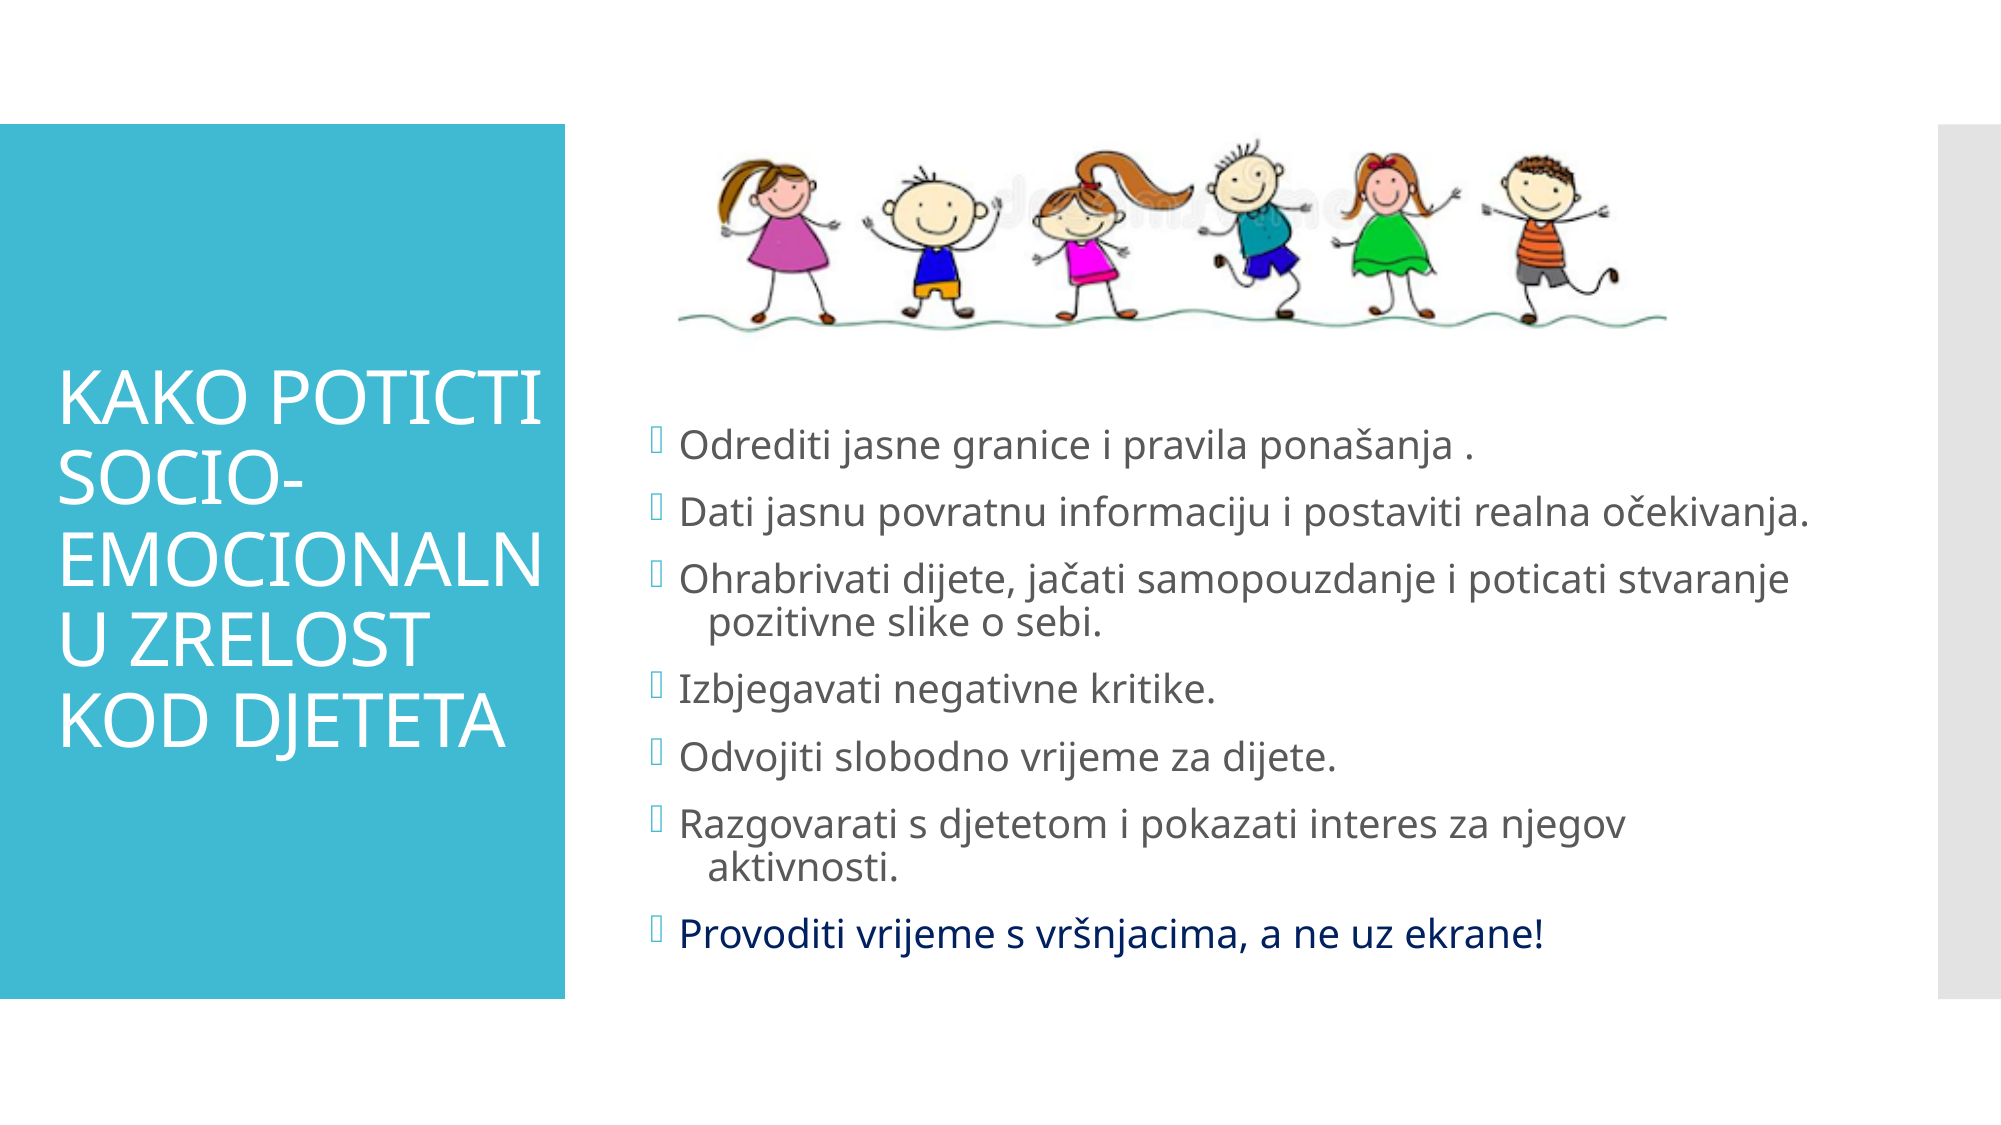

# KAKO POTICTI SOCIO-EMOCIONALNU ZRELOST KOD DJETETA
Odrediti jasne granice i pravila ponašanja .
Dati jasnu povratnu informaciju i postaviti realna očekivanja.
Ohrabrivati dijete, jačati samopouzdanje i poticati stvaranje pozitivne slike o sebi.
Izbjegavati negativne kritike.
Odvojiti slobodno vrijeme za dijete.
Razgovarati s djetetom i pokazati interes za njegov aktivnosti.
Provoditi vrijeme s vršnjacima, a ne uz ekrane!